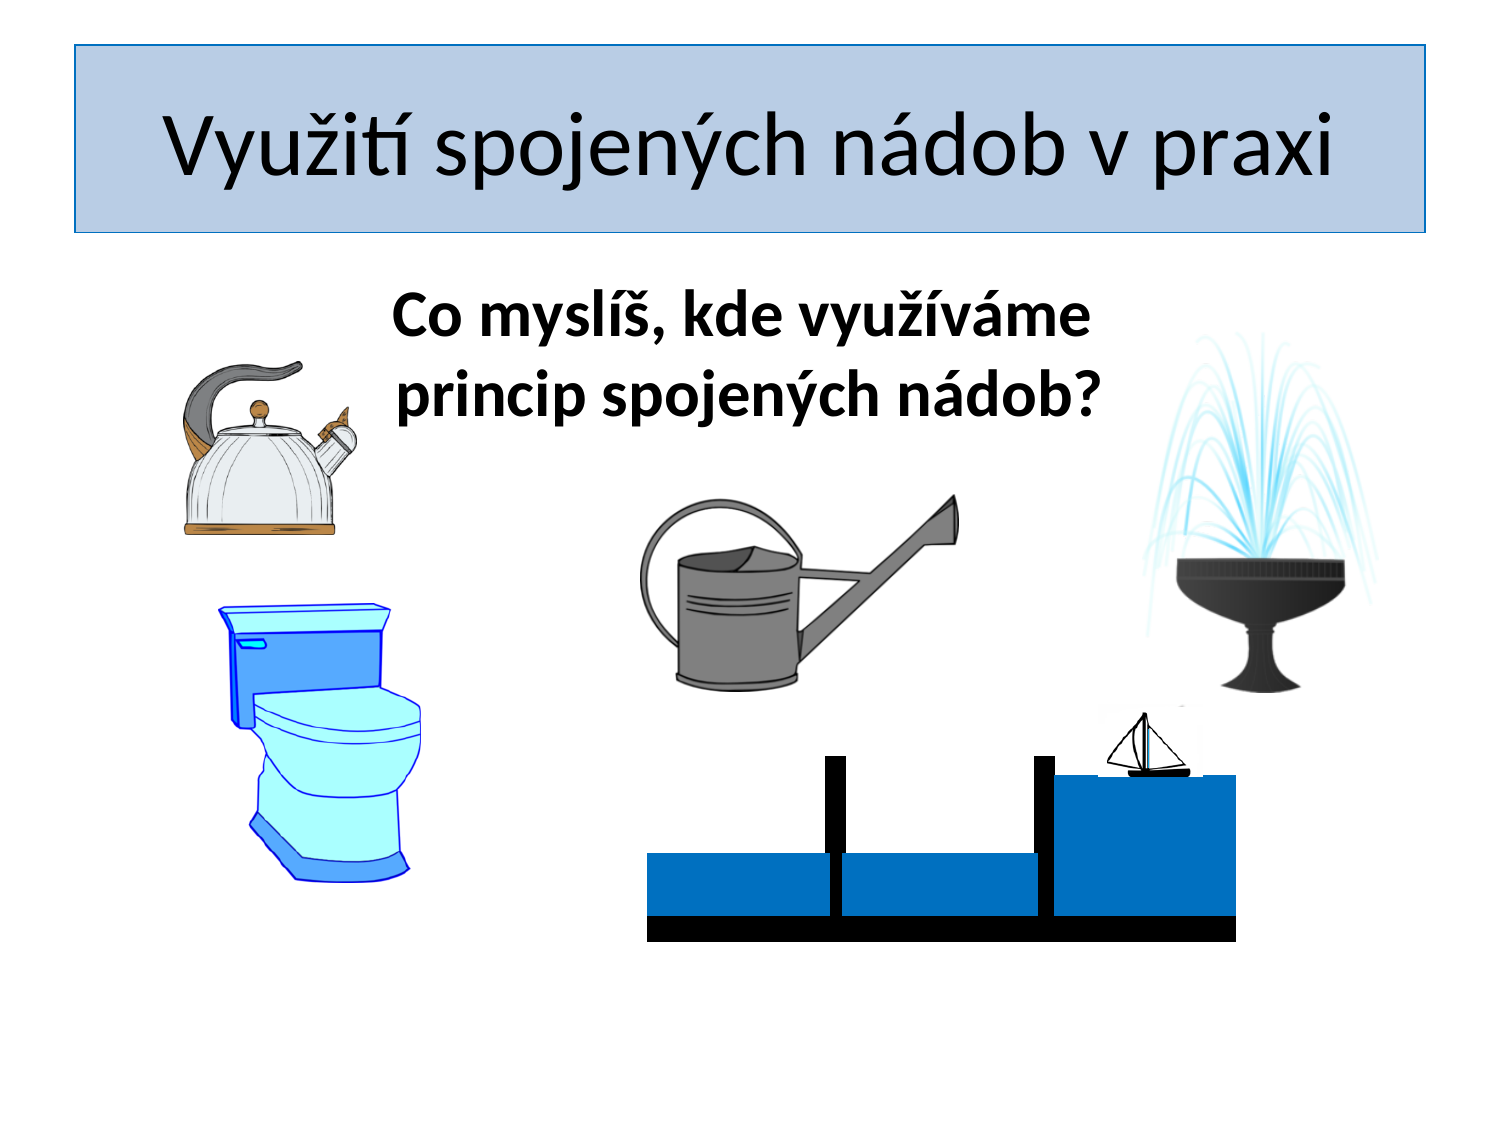

# Využití spojených nádob v praxi
Co myslíš, kde využíváme
princip spojených nádob?